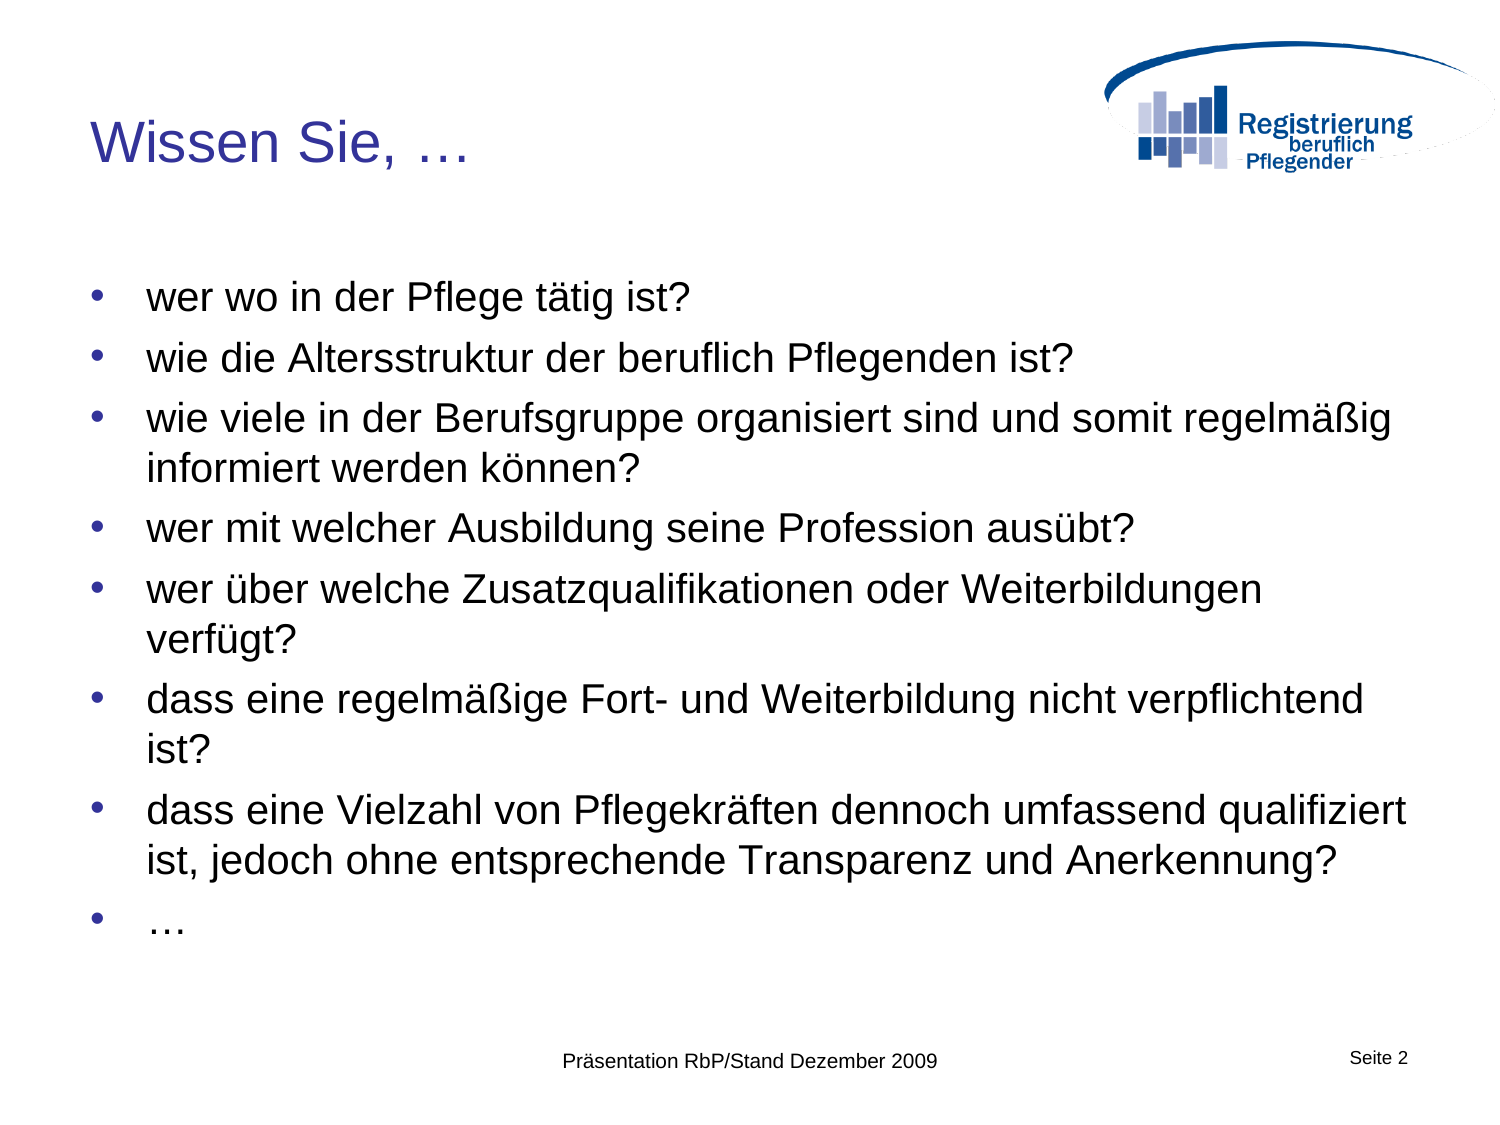

# Wissen Sie, …
wer wo in der Pflege tätig ist?
wie die Altersstruktur der beruflich Pflegenden ist?
wie viele in der Berufsgruppe organisiert sind und somit regelmäßig informiert werden können?
wer mit welcher Ausbildung seine Profession ausübt?
wer über welche Zusatzqualifikationen oder Weiterbildungen verfügt?
dass eine regelmäßige Fort- und Weiterbildung nicht verpflichtend ist?
dass eine Vielzahl von Pflegekräften dennoch umfassend qualifiziert ist, jedoch ohne entsprechende Transparenz und Anerkennung?
…
Präsentation RbP/Stand Dezember 2009